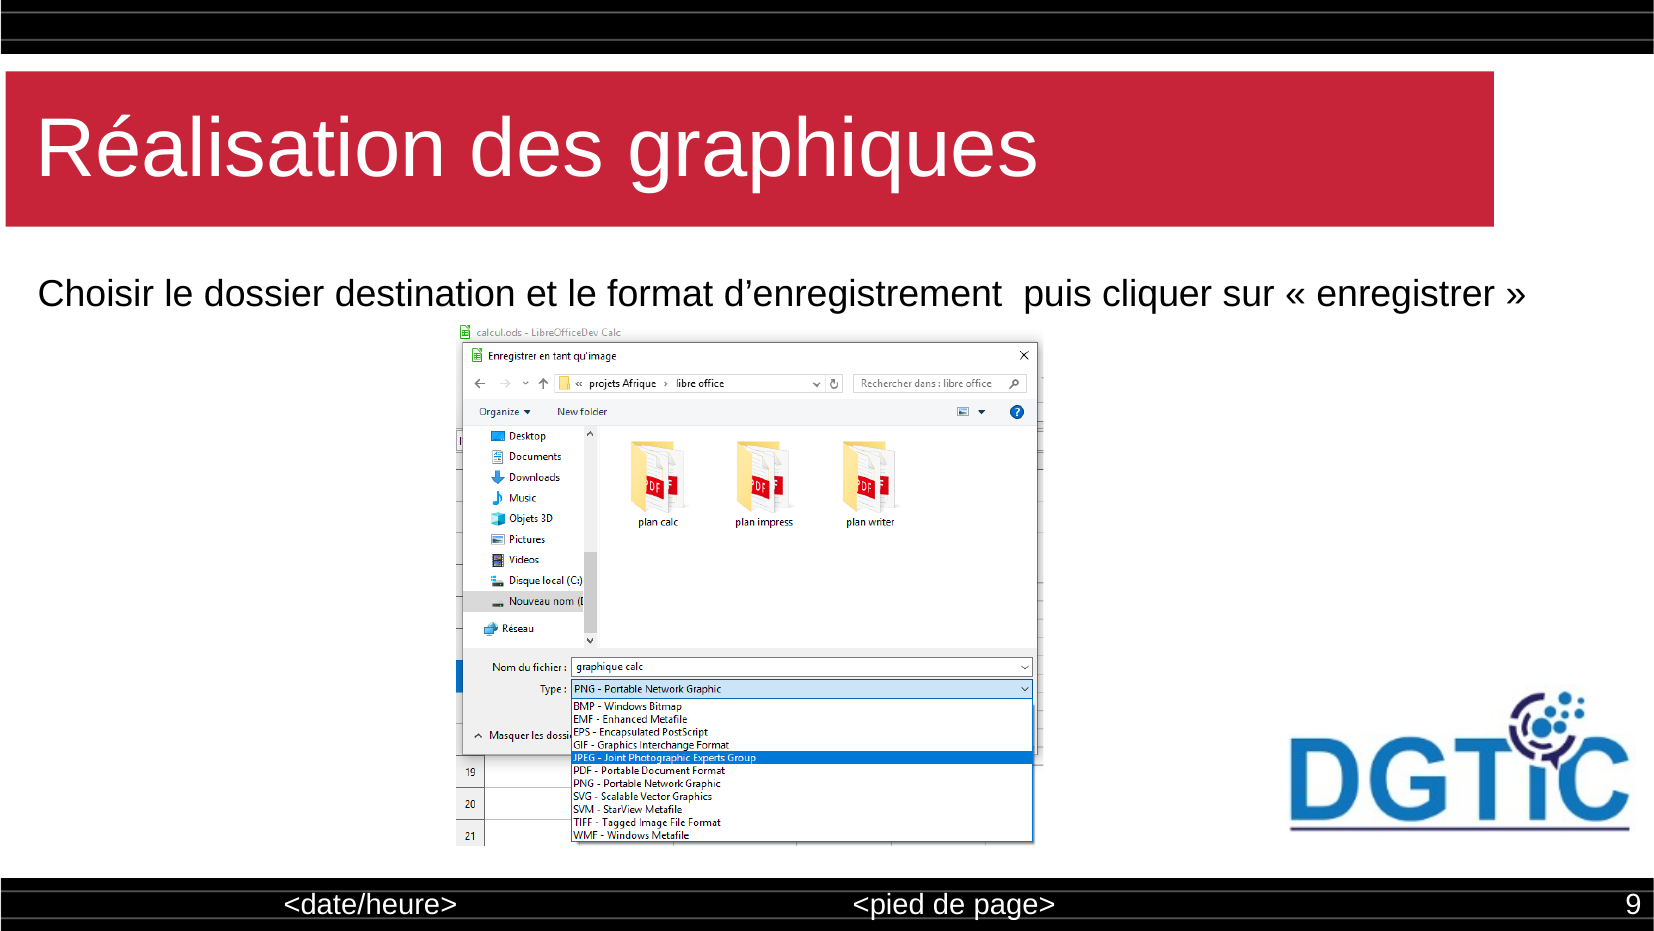

Réalisation des graphiques
Choisir le dossier destination et le format d’enregistrement puis cliquer sur « enregistrer »